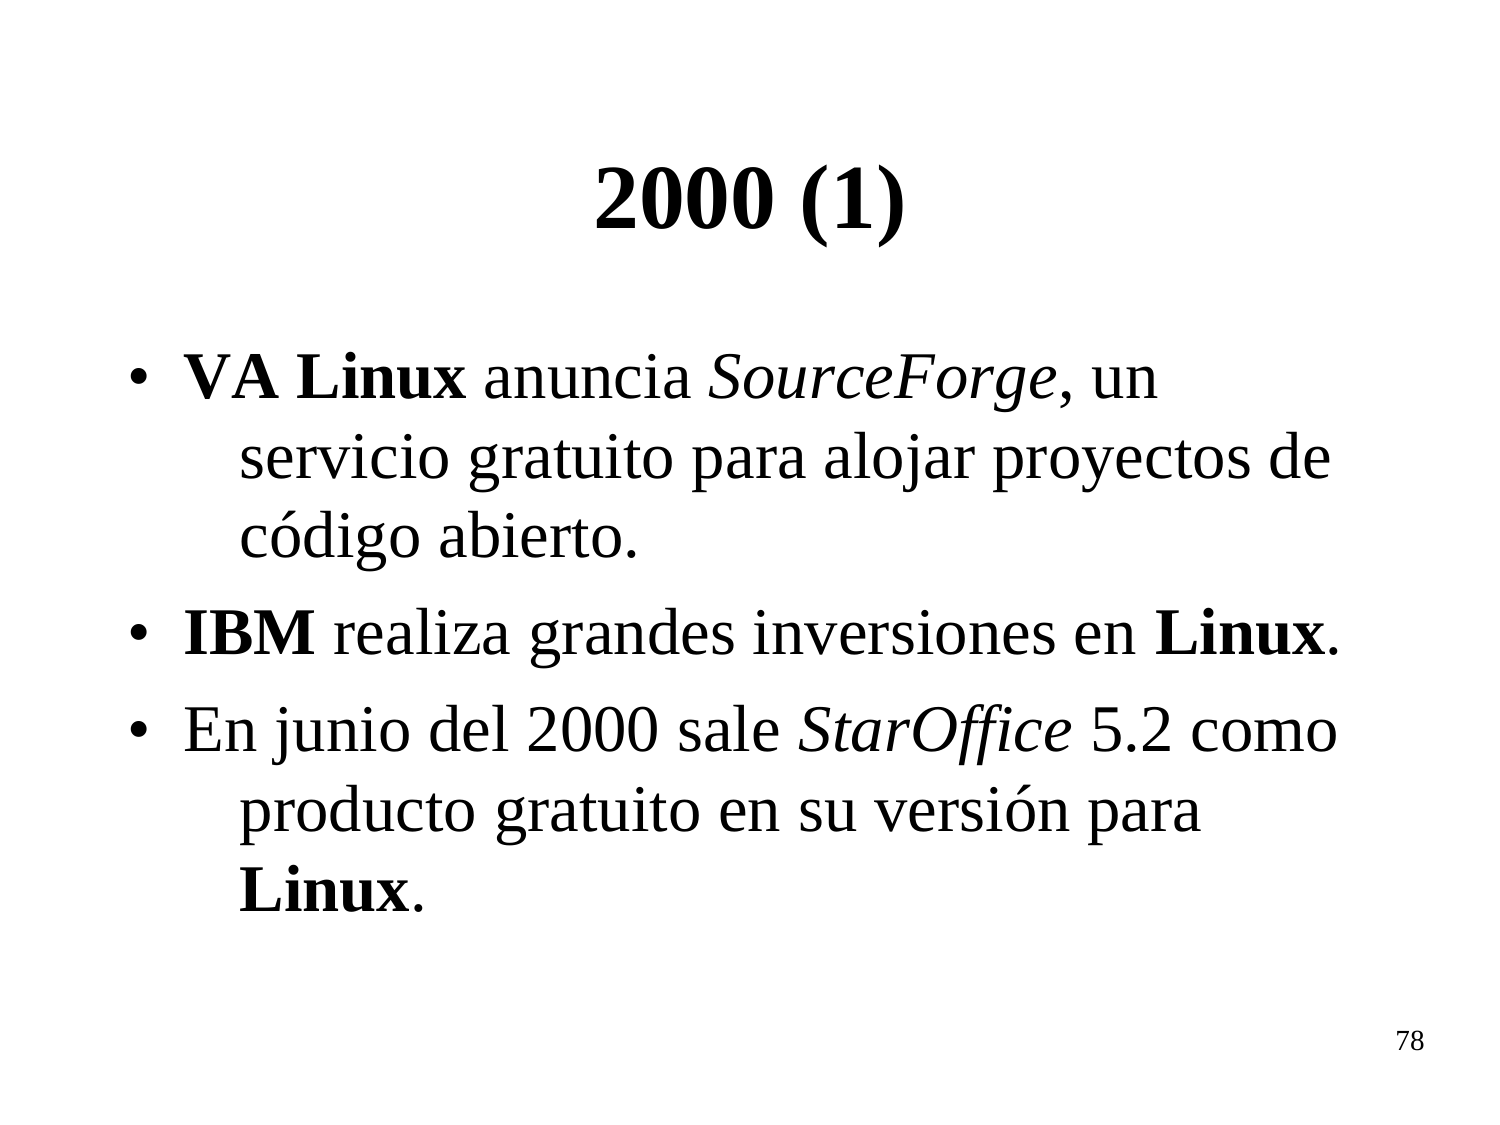

# 2000 (1)
VA Linux anuncia SourceForge, un servicio gratuito para alojar proyectos de código abierto.
IBM realiza grandes inversiones en Linux.
En junio del 2000 sale StarOffice 5.2 como producto gratuito en su versión para Linux.
78